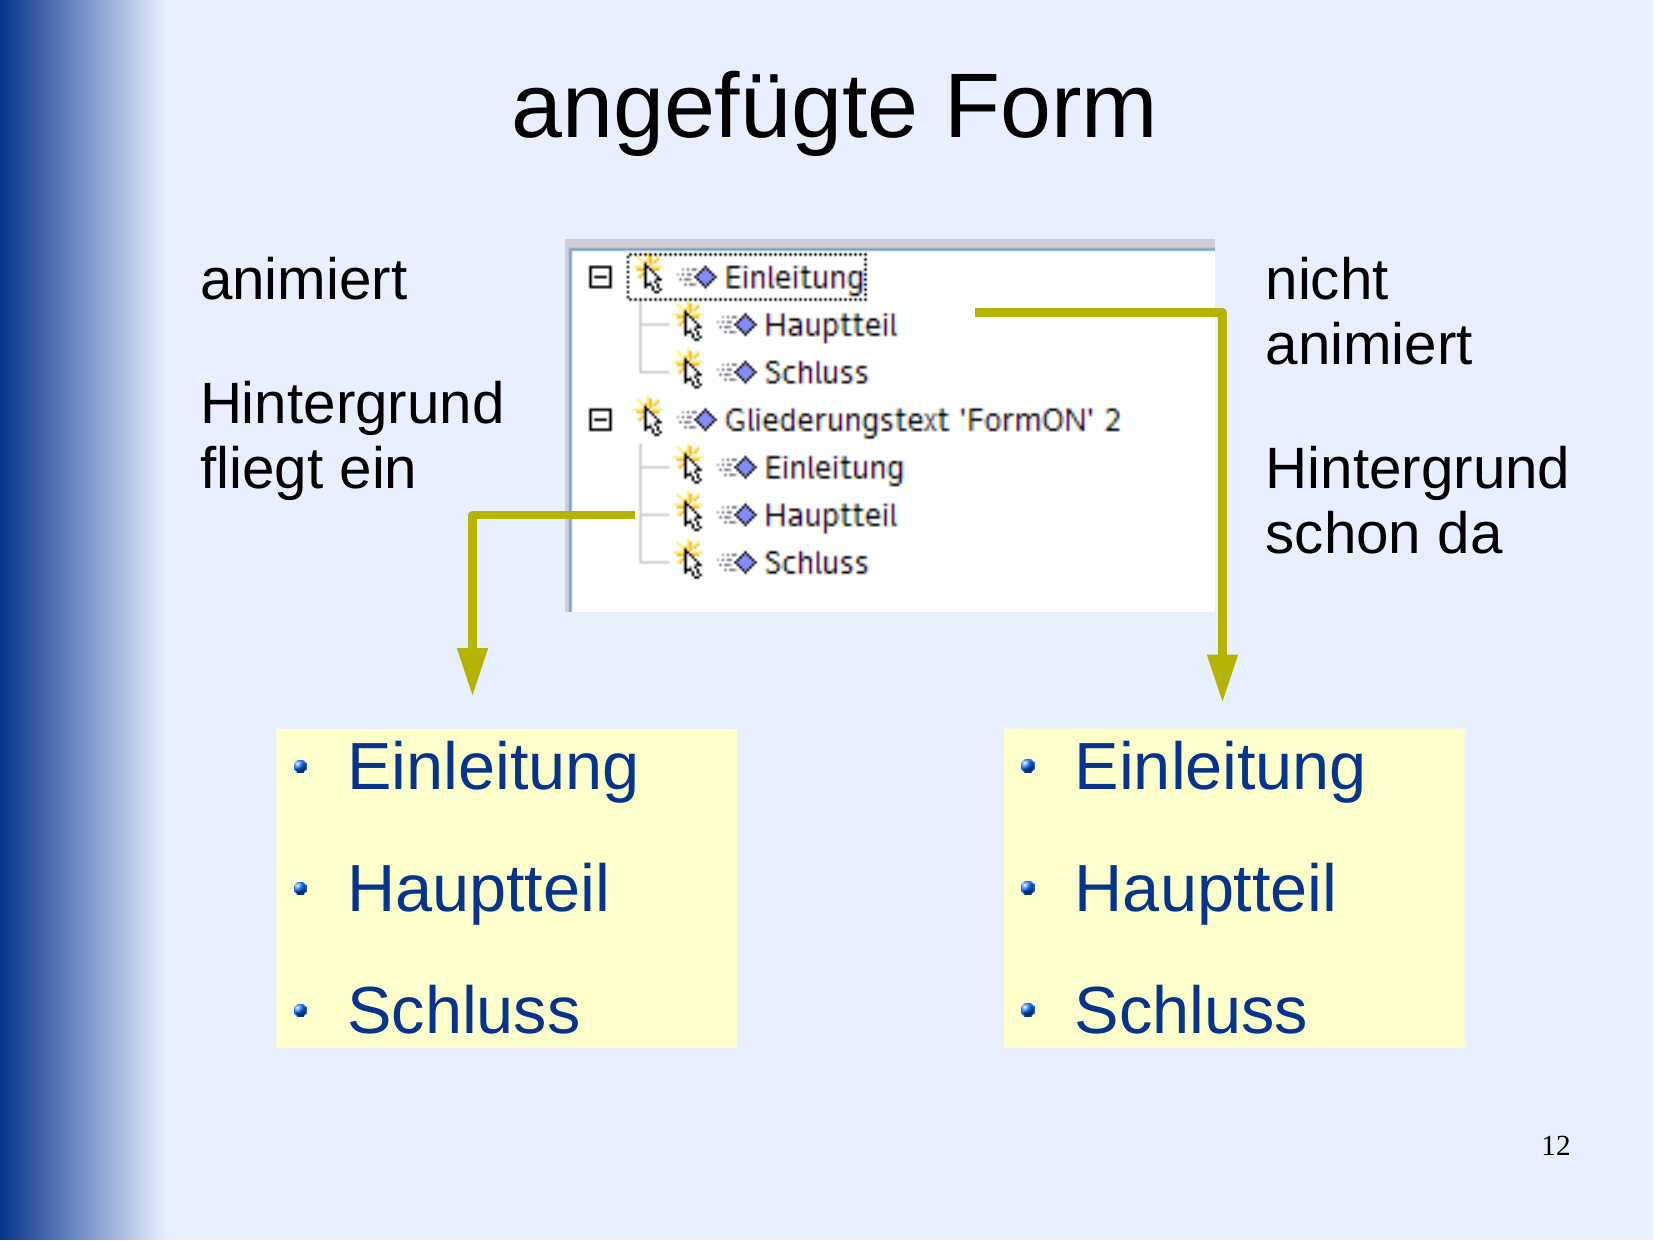

# angefügte Form
animiert
Hintergrund fliegt ein
nicht animiert
Hintergrund schon da
Einleitung
Hauptteil
Schluss
Einleitung
Hauptteil
Schluss
12